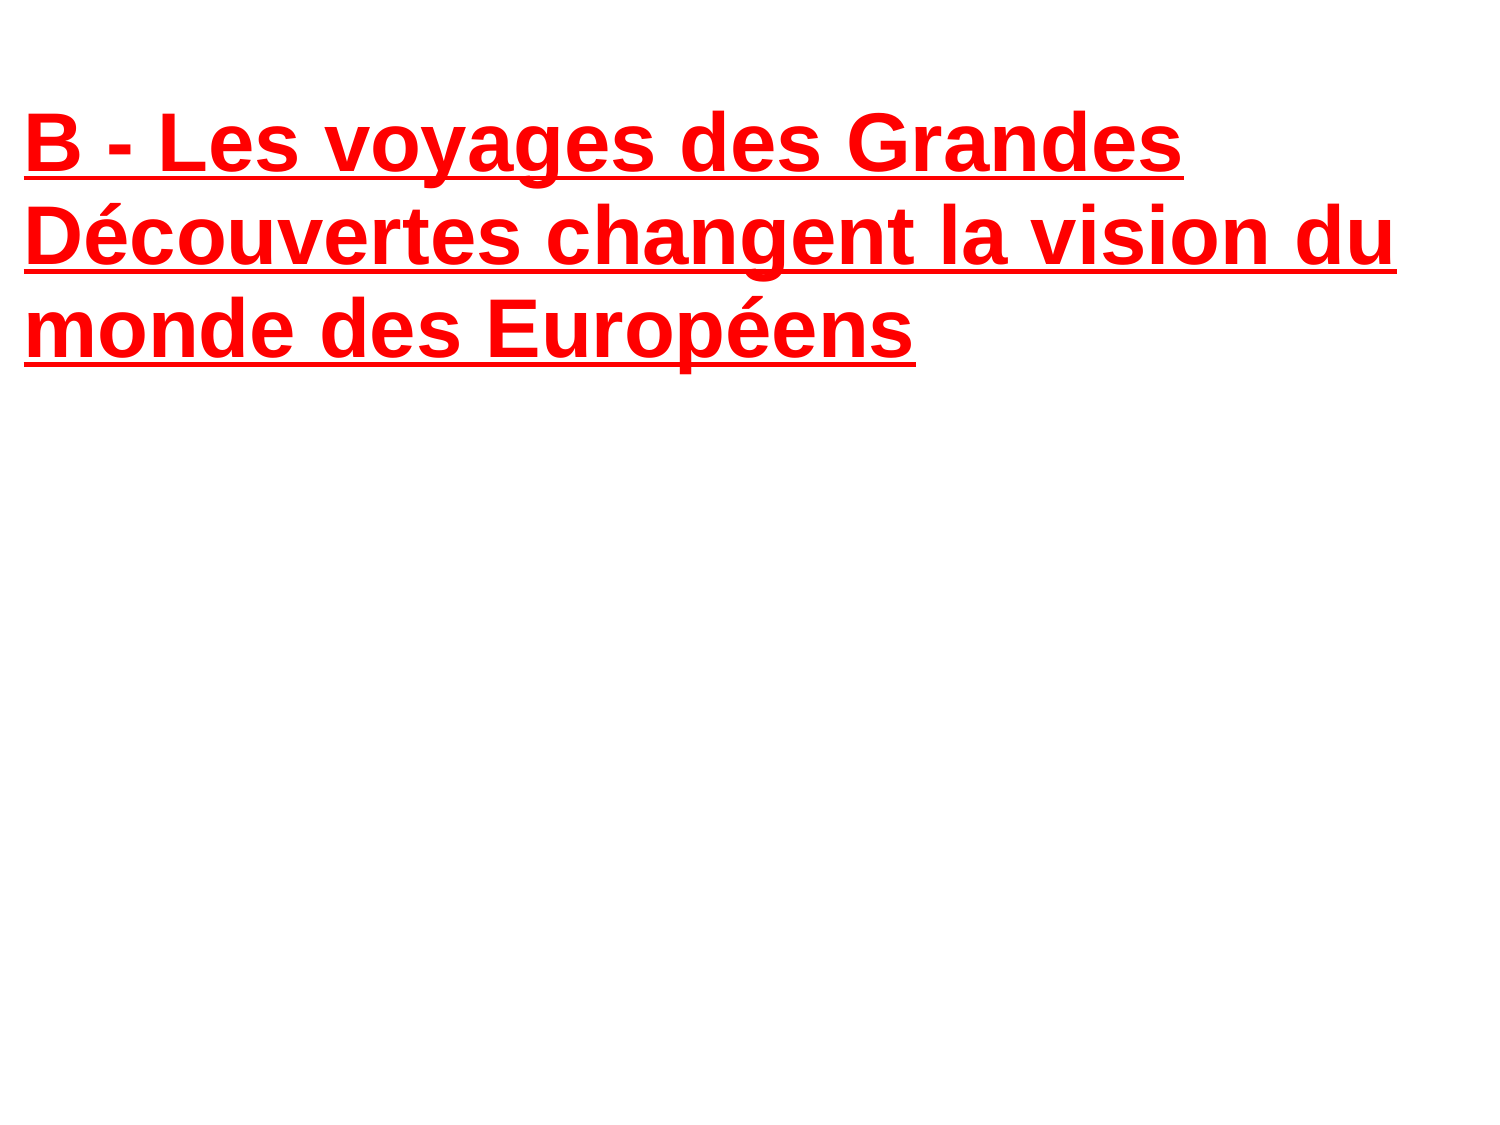

# B - Les voyages des Grandes Découvertes changent la vision du monde des Européens